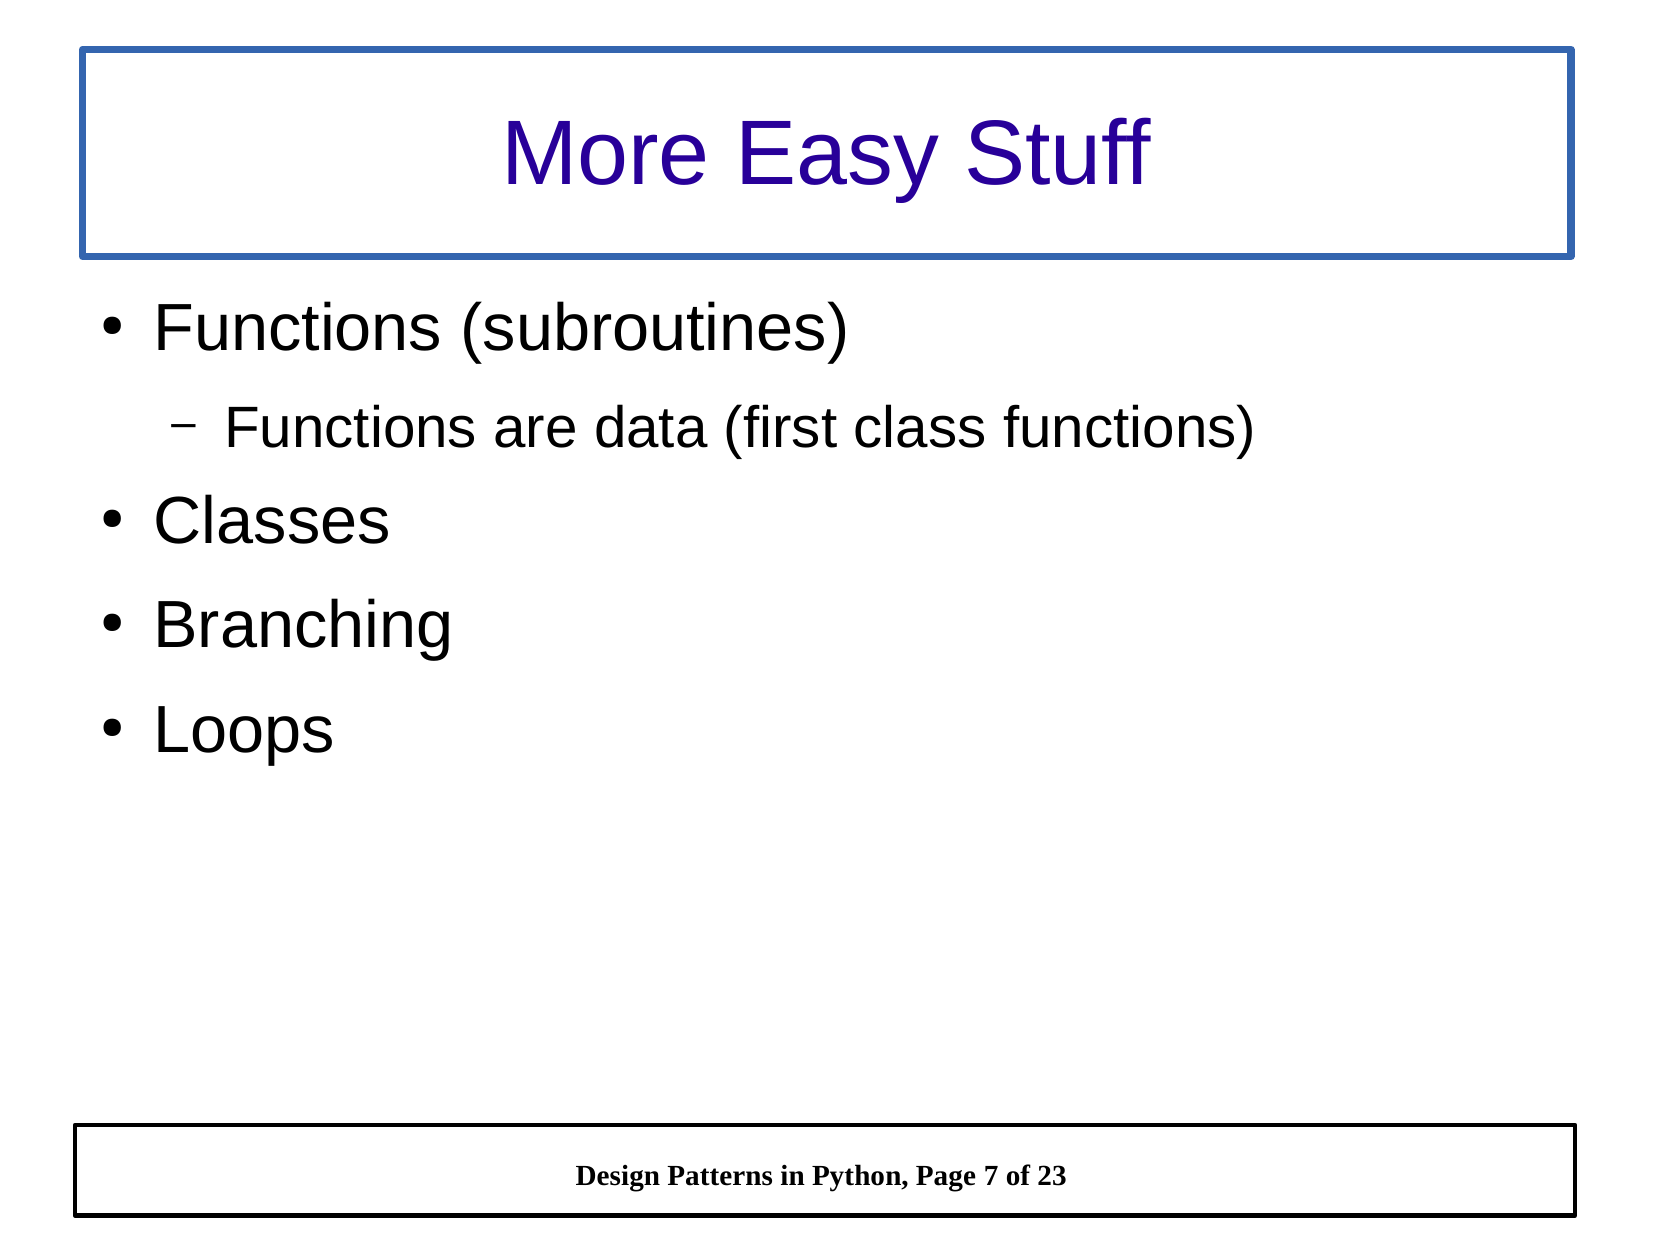

# More Easy Stuff
Functions (subroutines)
Functions are data (first class functions)
Classes
Branching
Loops